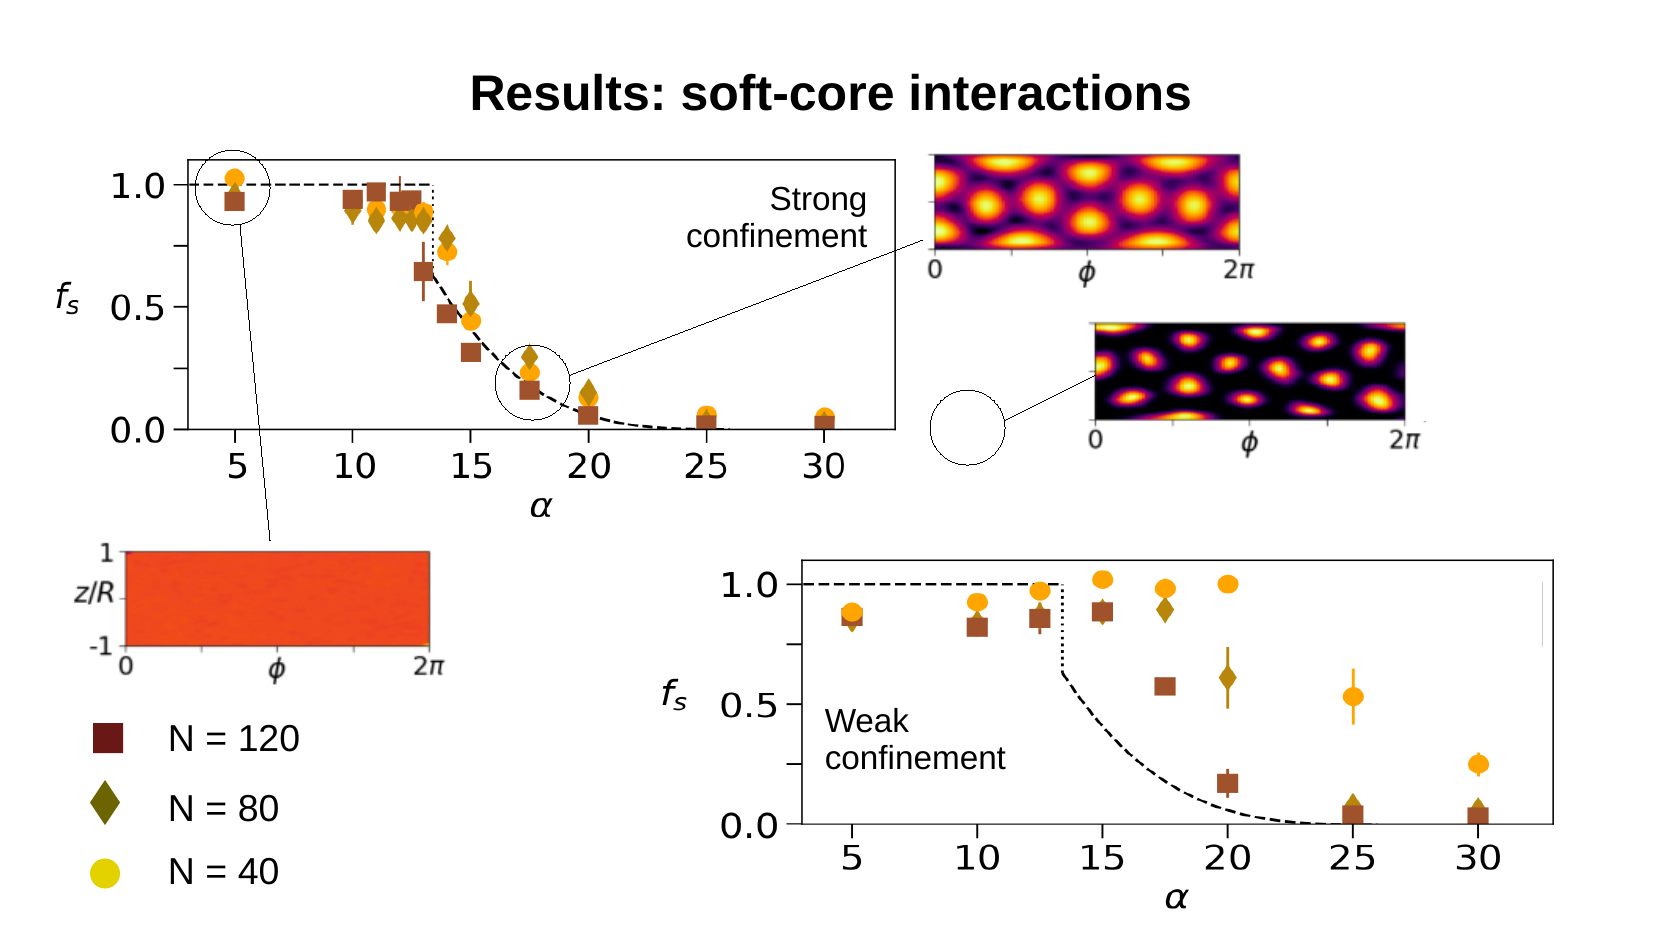

# Results: soft-core interactions
Strong
confinement
Weak
confinement
N = 120
N = 80
N = 40